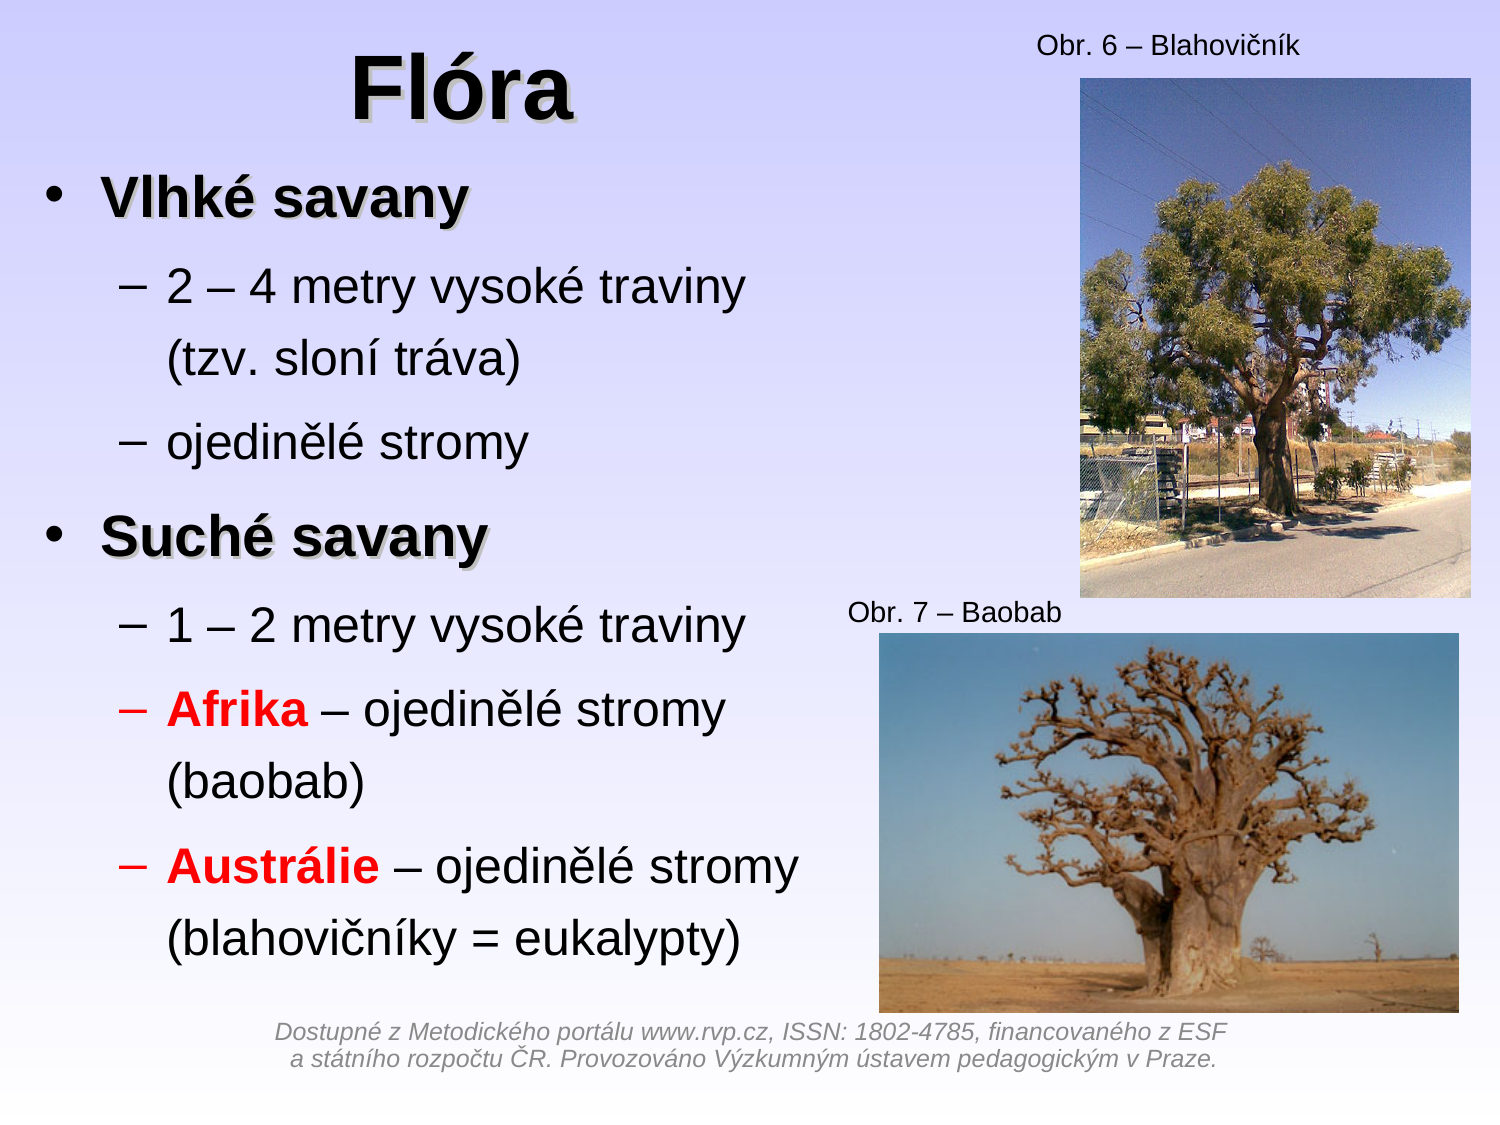

# Flóra
Obr. 6 – Blahovičník
Vlhké savany
2 – 4 metry vysoké traviny
(tzv. sloní tráva)
ojedinělé stromy
Suché savany
1 – 2 metry vysoké traviny
Afrika – ojedinělé stromy (baobab)
Austrálie – ojedinělé stromy (blahovičníky = eukalypty)
Obr. 7 – Baobab
Dostupné z Metodického portálu www.rvp.cz, ISSN: 1802-4785, financovaného z ESF
a státního rozpočtu ČR. Provozováno Výzkumným ústavem pedagogickým v Praze.